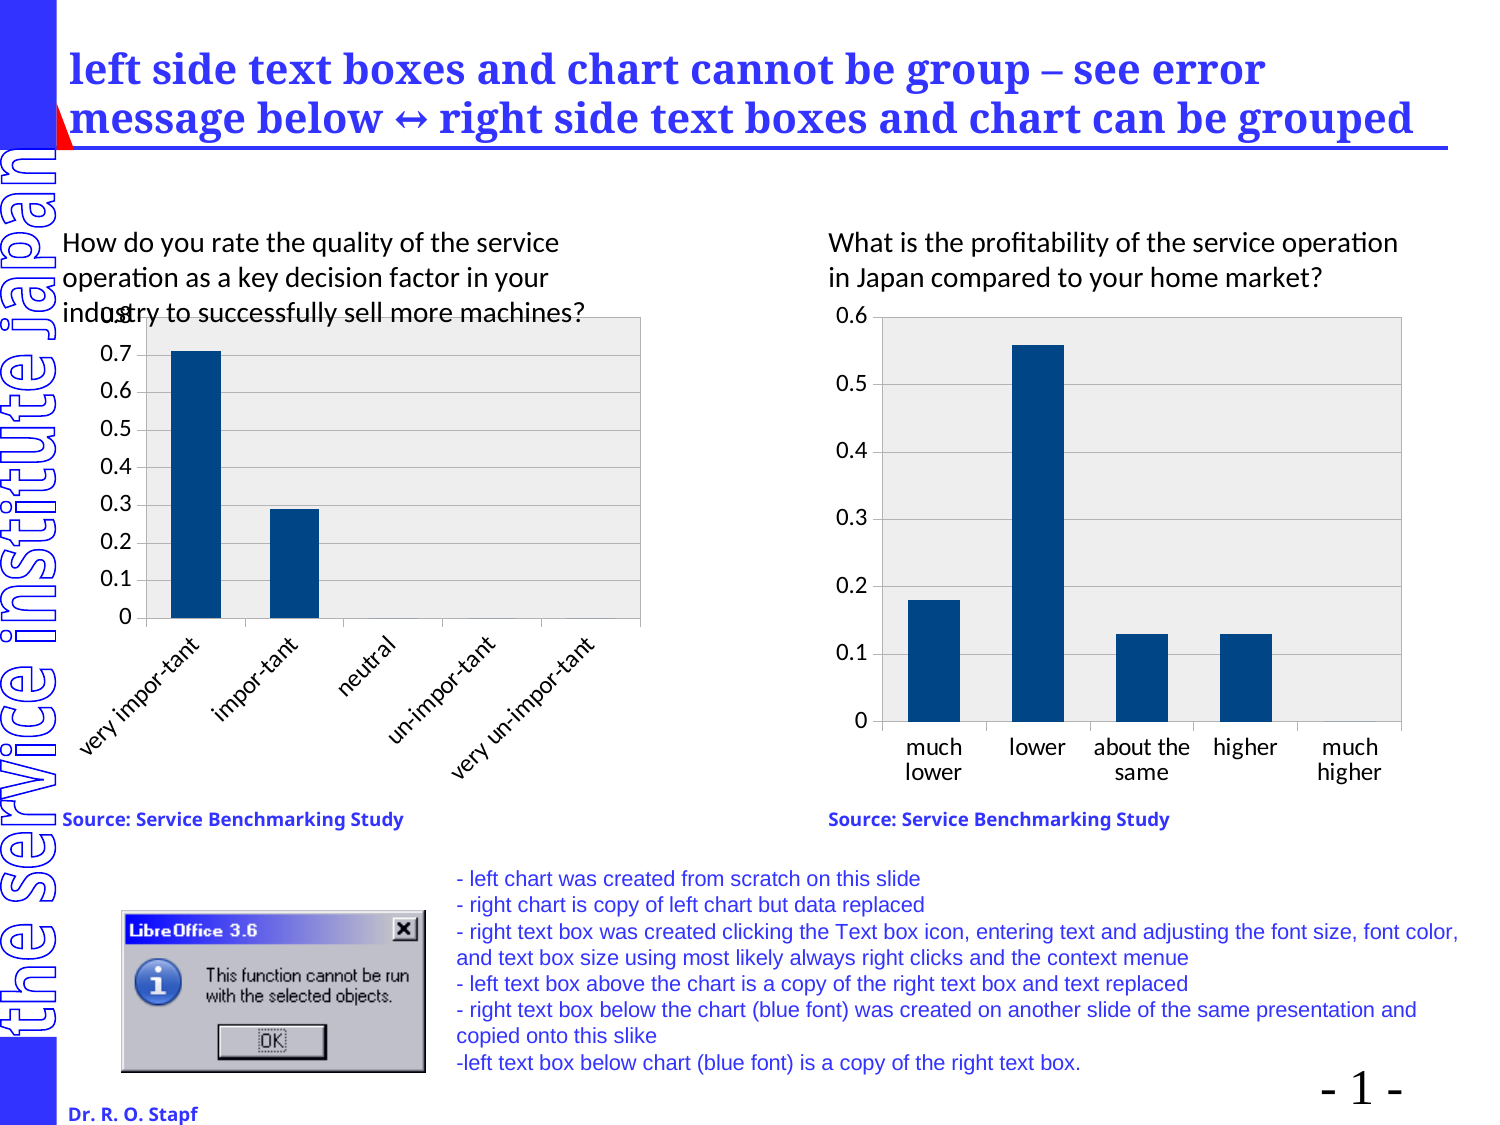

# left side text boxes and chart cannot be group – see error message below ↔ right side text boxes and chart can be grouped
How do you rate the quality of the service operation as a key decision factor in your industry to successfully sell more machines?
What is the profitability of the service operation in Japan compared to your home market?
### Chart
| Category | Column 1 |
|---|---|
| much lower | 0.18 |
| lower | 0.56 |
| about the same | 0.13 |
| higher | 0.13 |
| much higher | 0.0 |Source: Service Benchmarking Study
### Chart
| Category | Column 1 |
|---|---|
| very impor-tant | 0.71 |
| impor-tant | 0.29 |
| neutral | 0.0 |
| un-impor-tant | 0.0 |
| very un-impor-tant | 0.0 |Source: Service Benchmarking Study
- left chart was created from scratch on this slide
- right chart is copy of left chart but data replaced
- right text box was created clicking the Text box icon, entering text and adjusting the font size, font color, and text box size using most likely always right clicks and the context menue
- left text box above the chart is a copy of the right text box and text replaced
- right text box below the chart (blue font) was created on another slide of the same presentation and copied onto this slike
-left text box below chart (blue font) is a copy of the right text box.
1